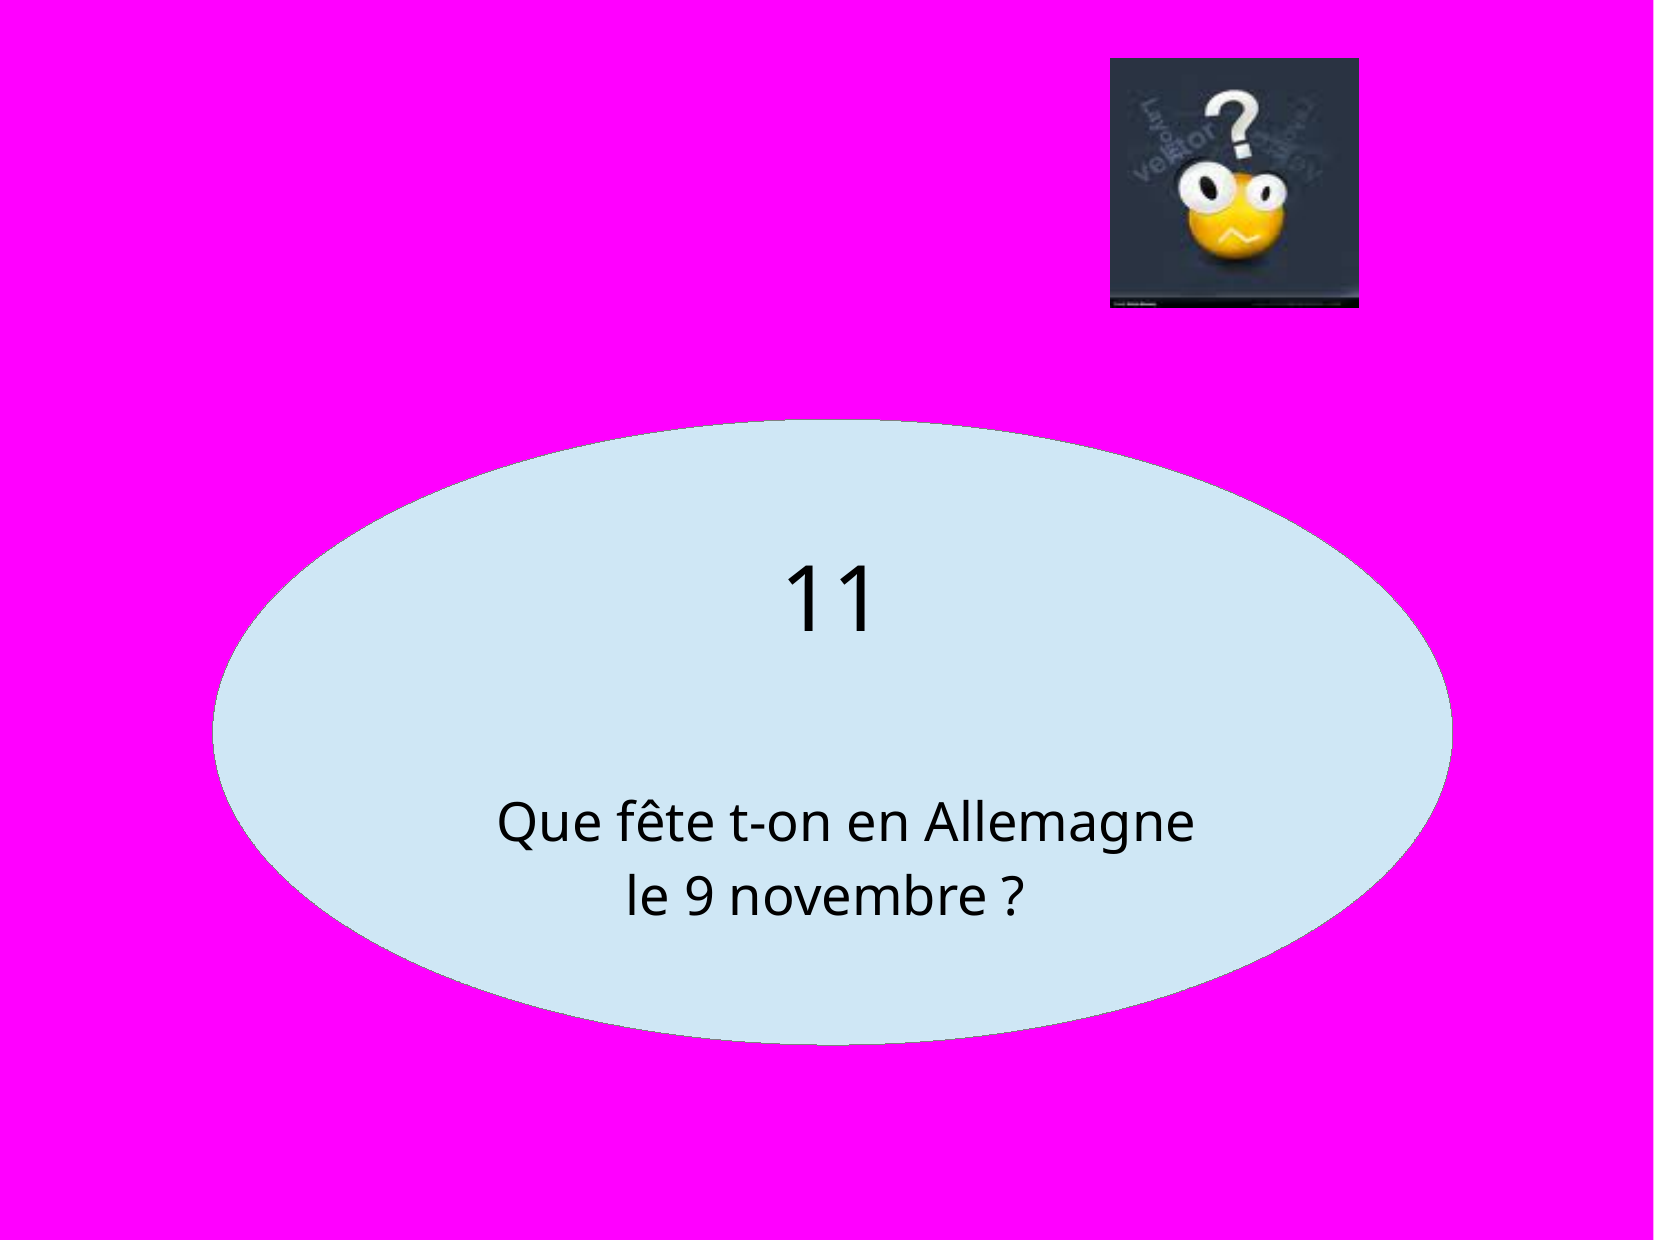

#
11
 Que fête t-on en Allemagne
 le 9 novembre ?